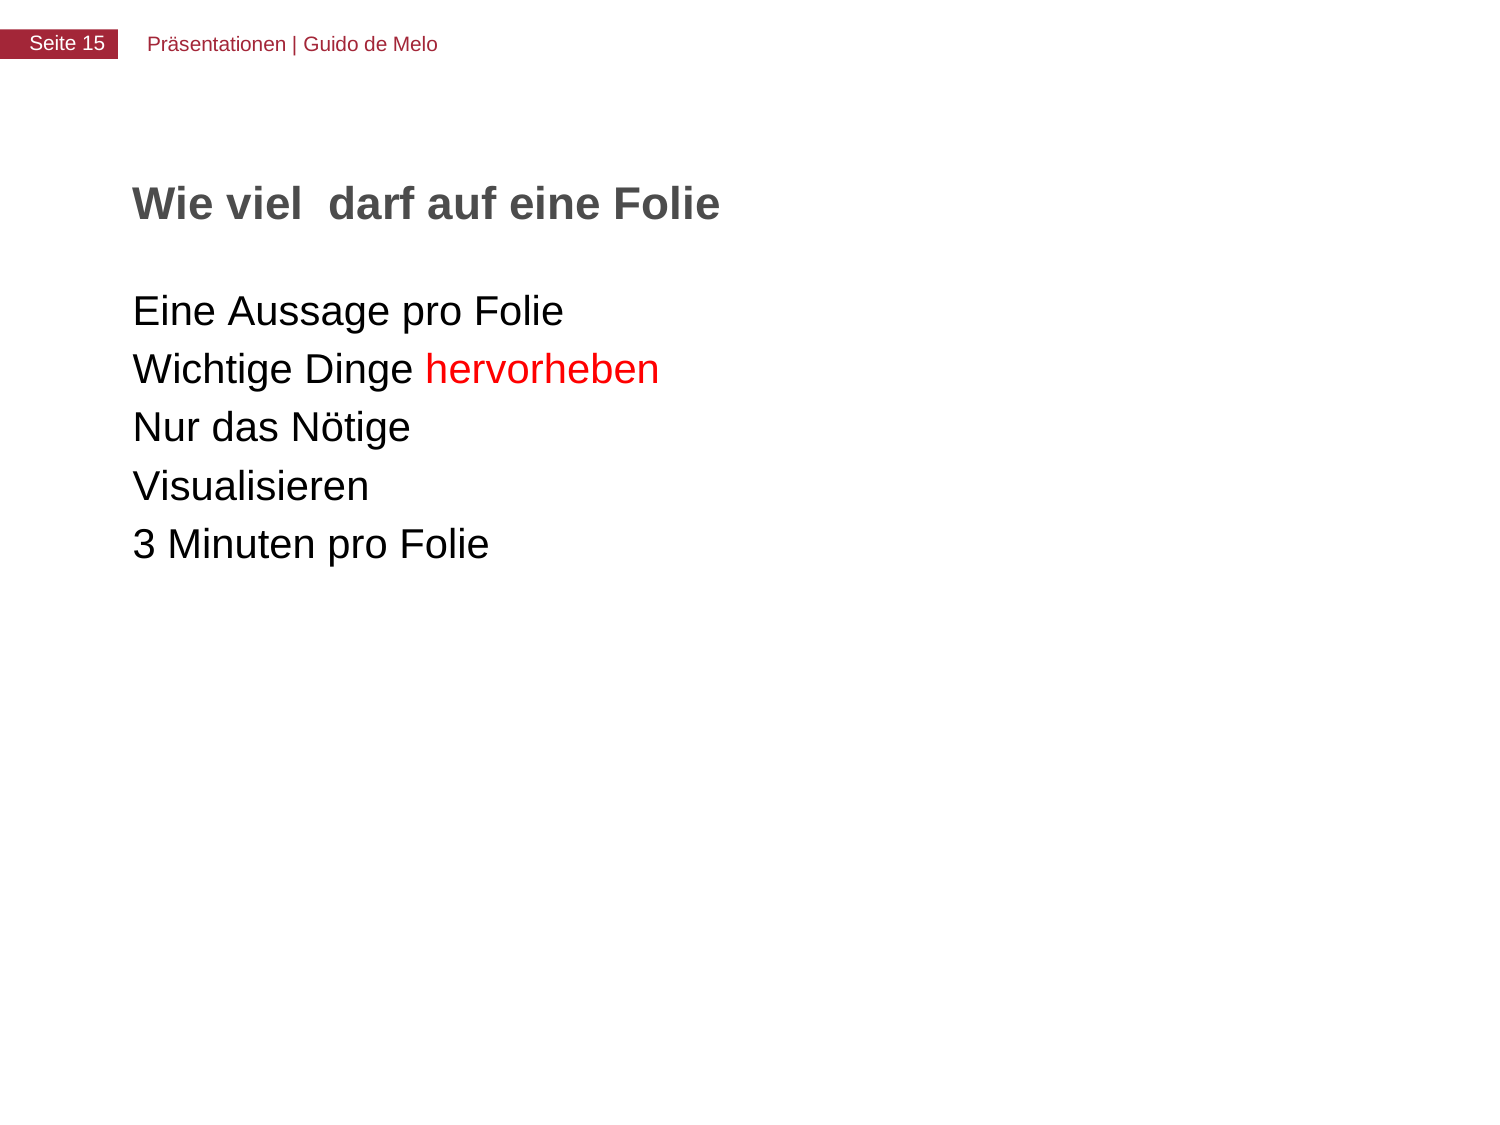

# Wie viel darf auf eine Folie
Eine Aussage pro Folie
Wichtige Dinge hervorheben
Nur das Nötige
Visualisieren
3 Minuten pro Folie